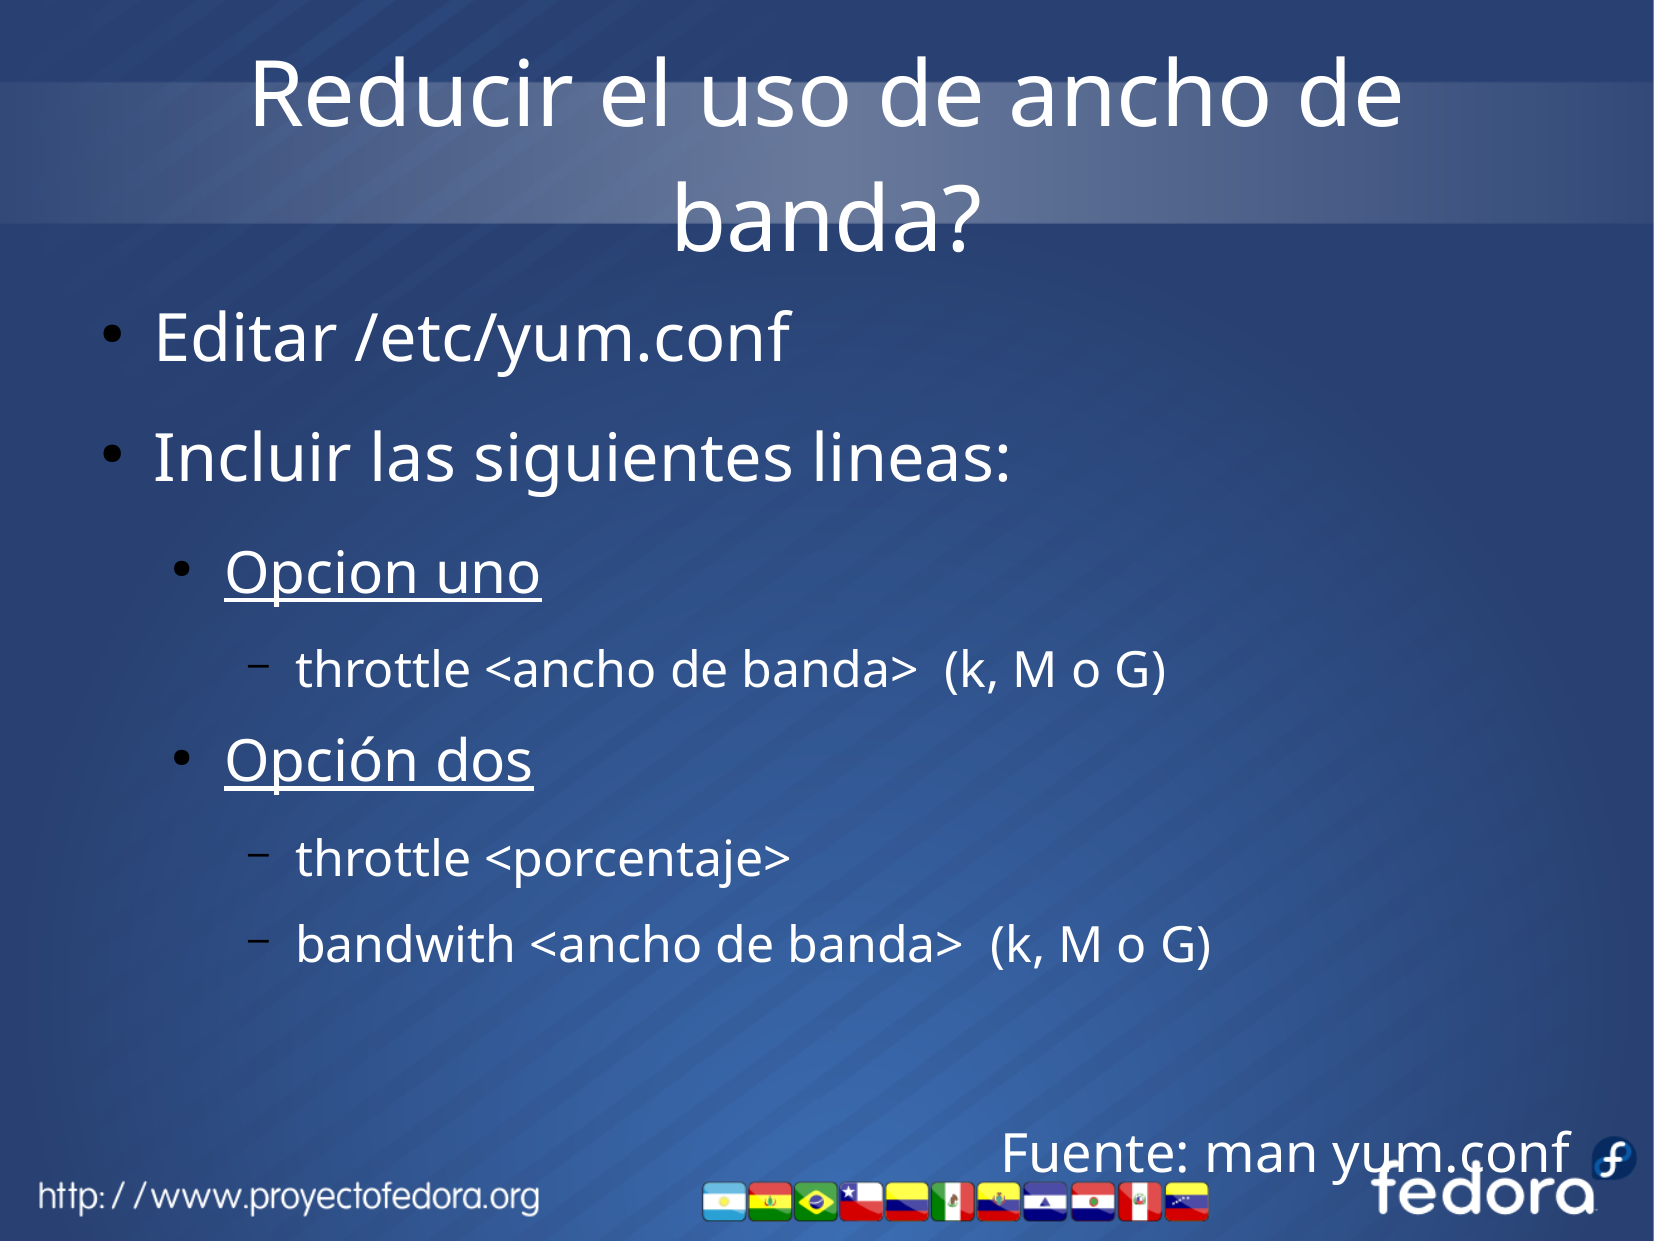

# Reducir el uso de ancho de banda?
Editar /etc/yum.conf
Incluir las siguientes lineas:
Opcion uno
throttle <ancho de banda> (k, M o G)
Opción dos
throttle <porcentaje>
bandwith <ancho de banda> (k, M o G)
Fuente: man yum.conf